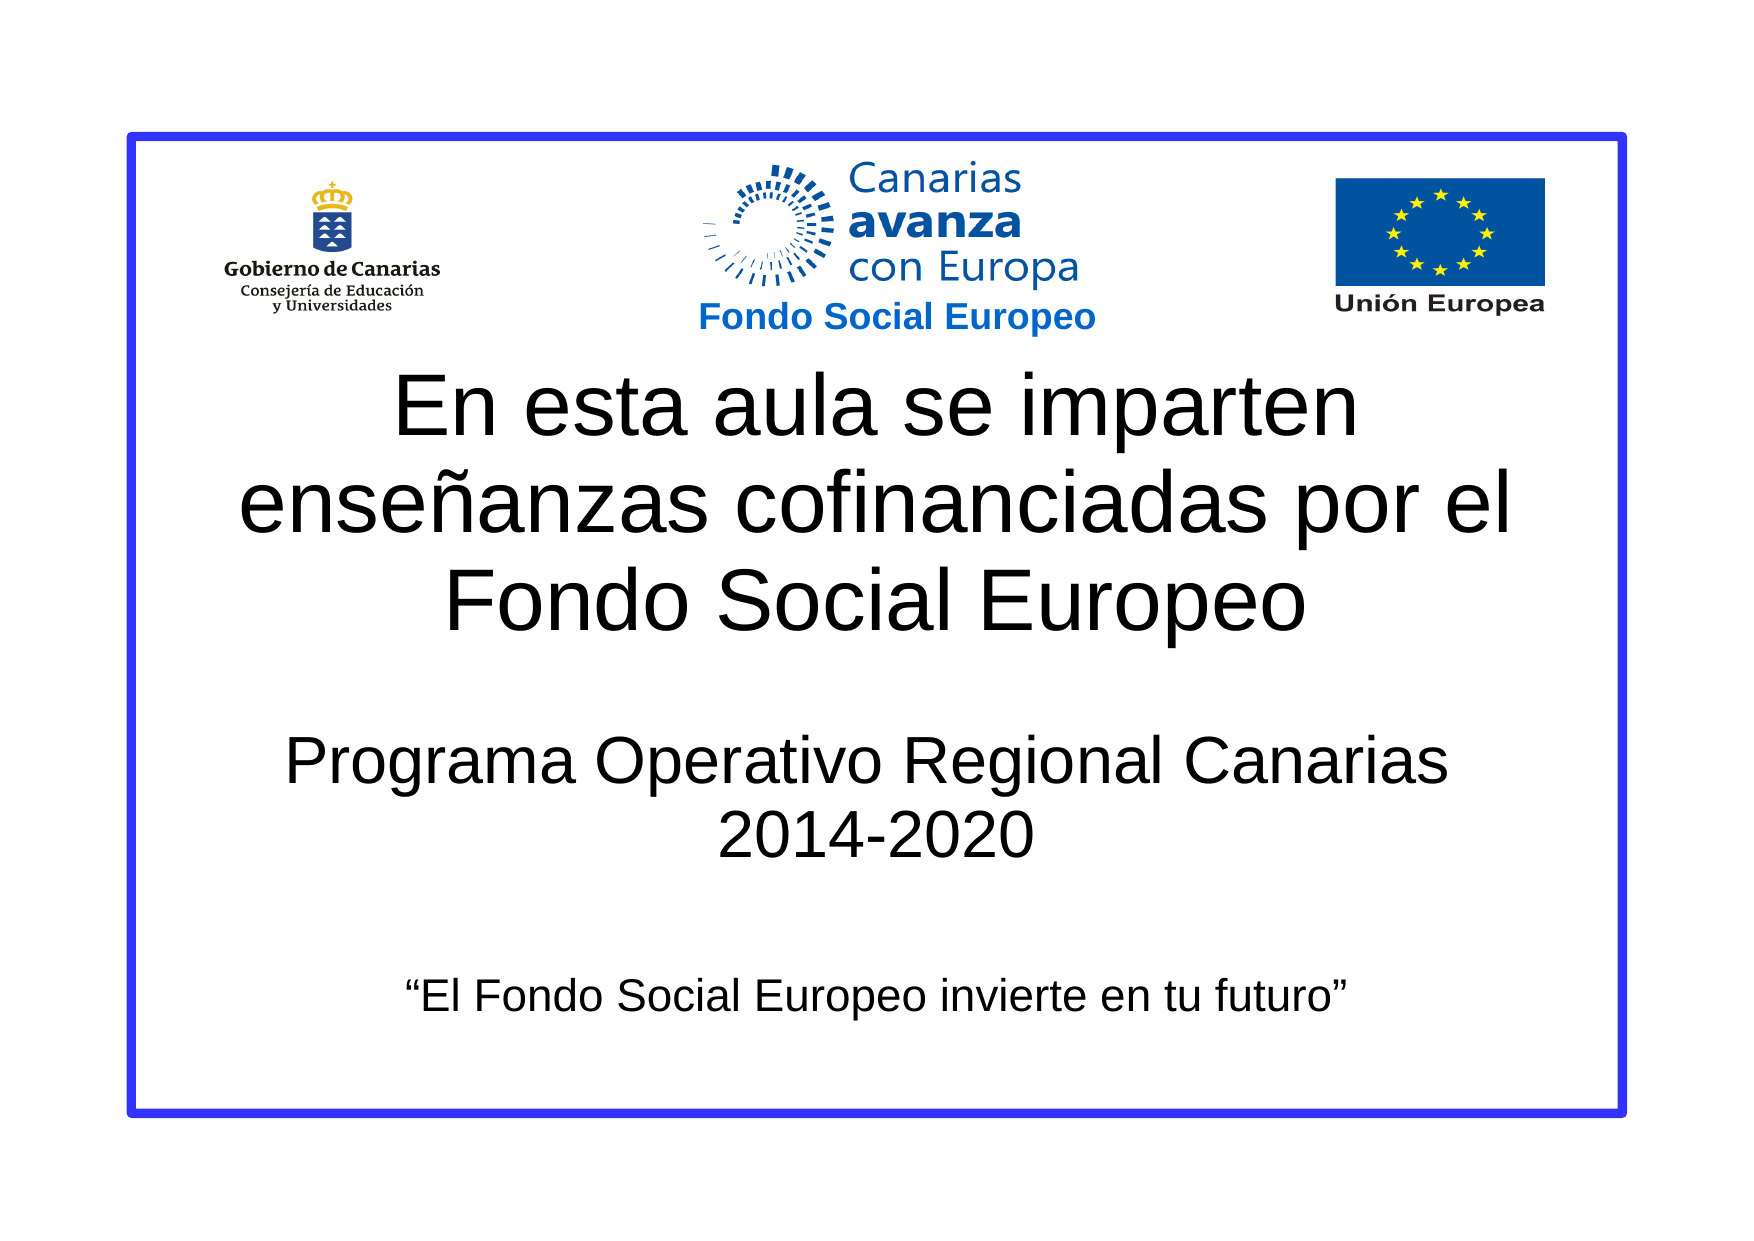

Fondo Social Europeo
# En esta aula se imparten enseñanzas cofinanciadas por el Fondo Social Europeo
Programa Operativo Regional Canarias
2014-2020
“El Fondo Social Europeo invierte en tu futuro”